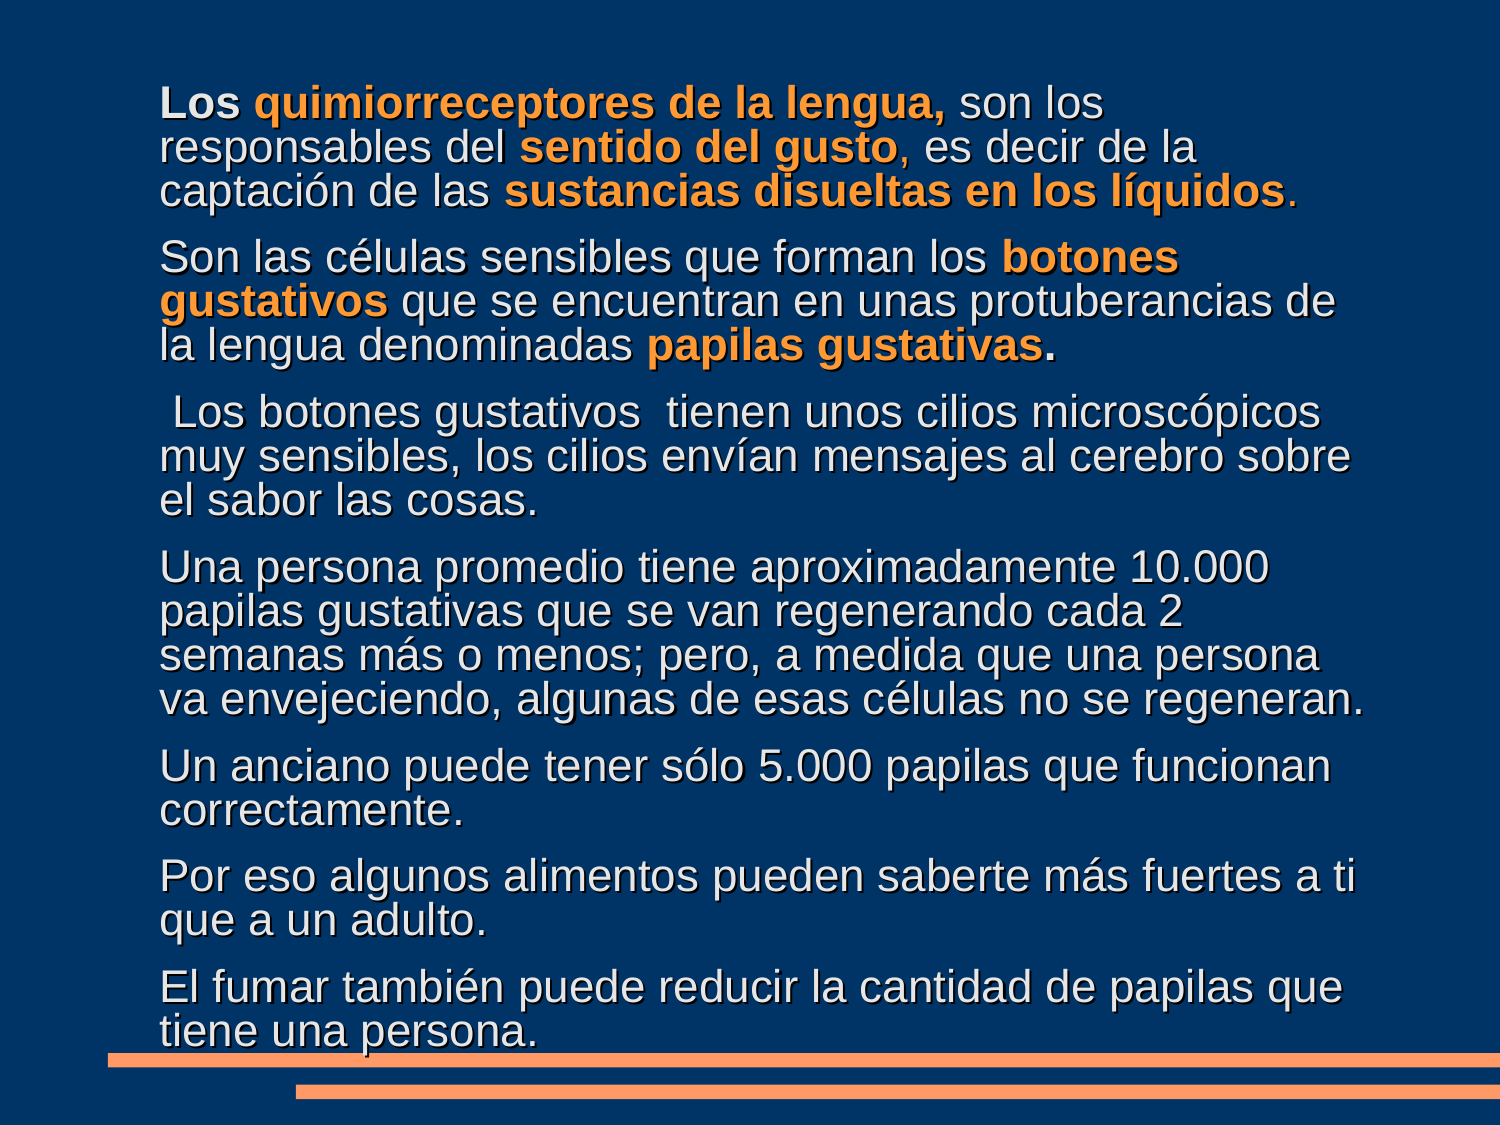

# Los quimiorreceptores de la lengua, son los responsables del sentido del gusto, es decir de la captación de las sustancias disueltas en los líquidos.
Son las células sensibles que forman los botones gustativos que se encuentran en unas protuberancias de la lengua denominadas papilas gustativas.
 Los botones gustativos tienen unos cilios microscópicos muy sensibles, los cilios envían mensajes al cerebro sobre el sabor las cosas.
Una persona promedio tiene aproximadamente 10.000 papilas gustativas que se van regenerando cada 2 semanas más o menos; pero, a medida que una persona va envejeciendo, algunas de esas células no se regeneran.
Un anciano puede tener sólo 5.000 papilas que funcionan correctamente.
Por eso algunos alimentos pueden saberte más fuertes a ti que a un adulto.
El fumar también puede reducir la cantidad de papilas que tiene una persona.